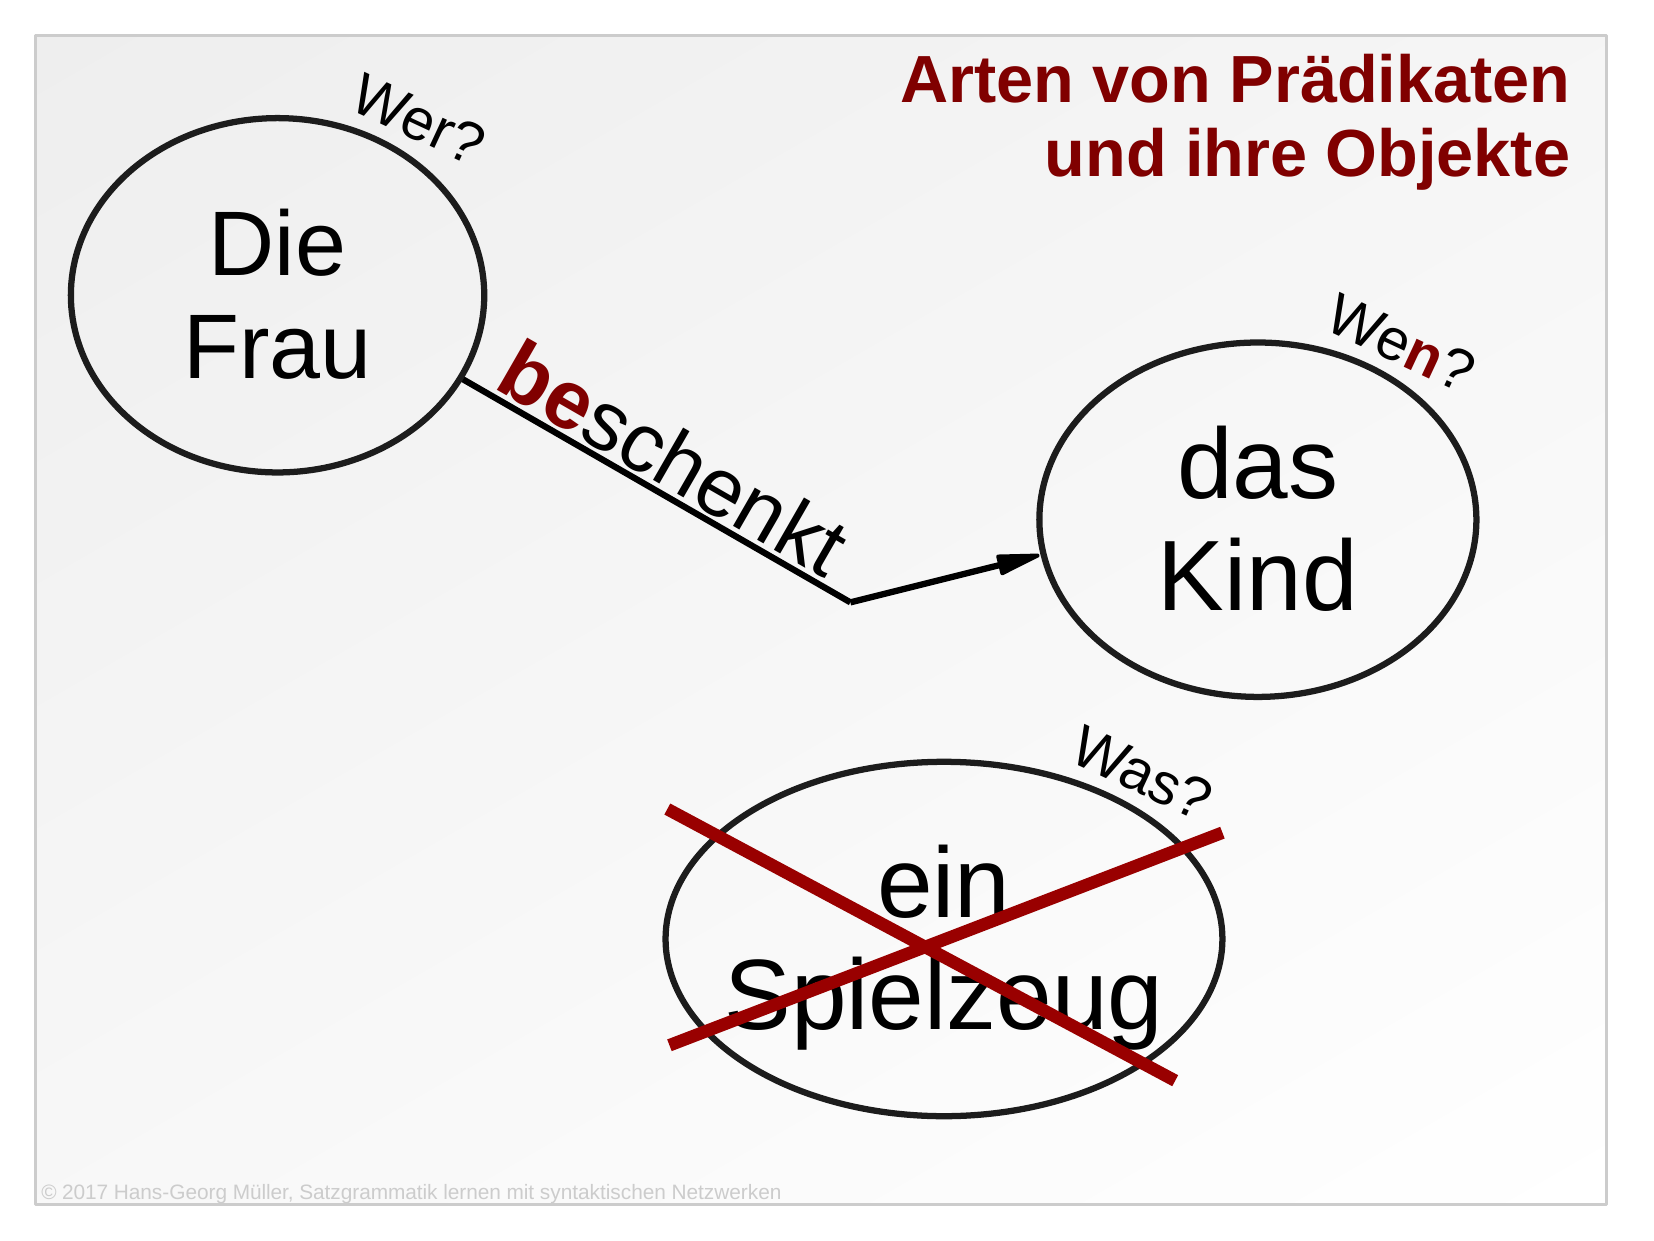

# Arten von Prädikaten und ihre Objekte
Wer?
Die
Frau
Wen?
das
Kind
beschenkt
Was?
ein
Spielzeug